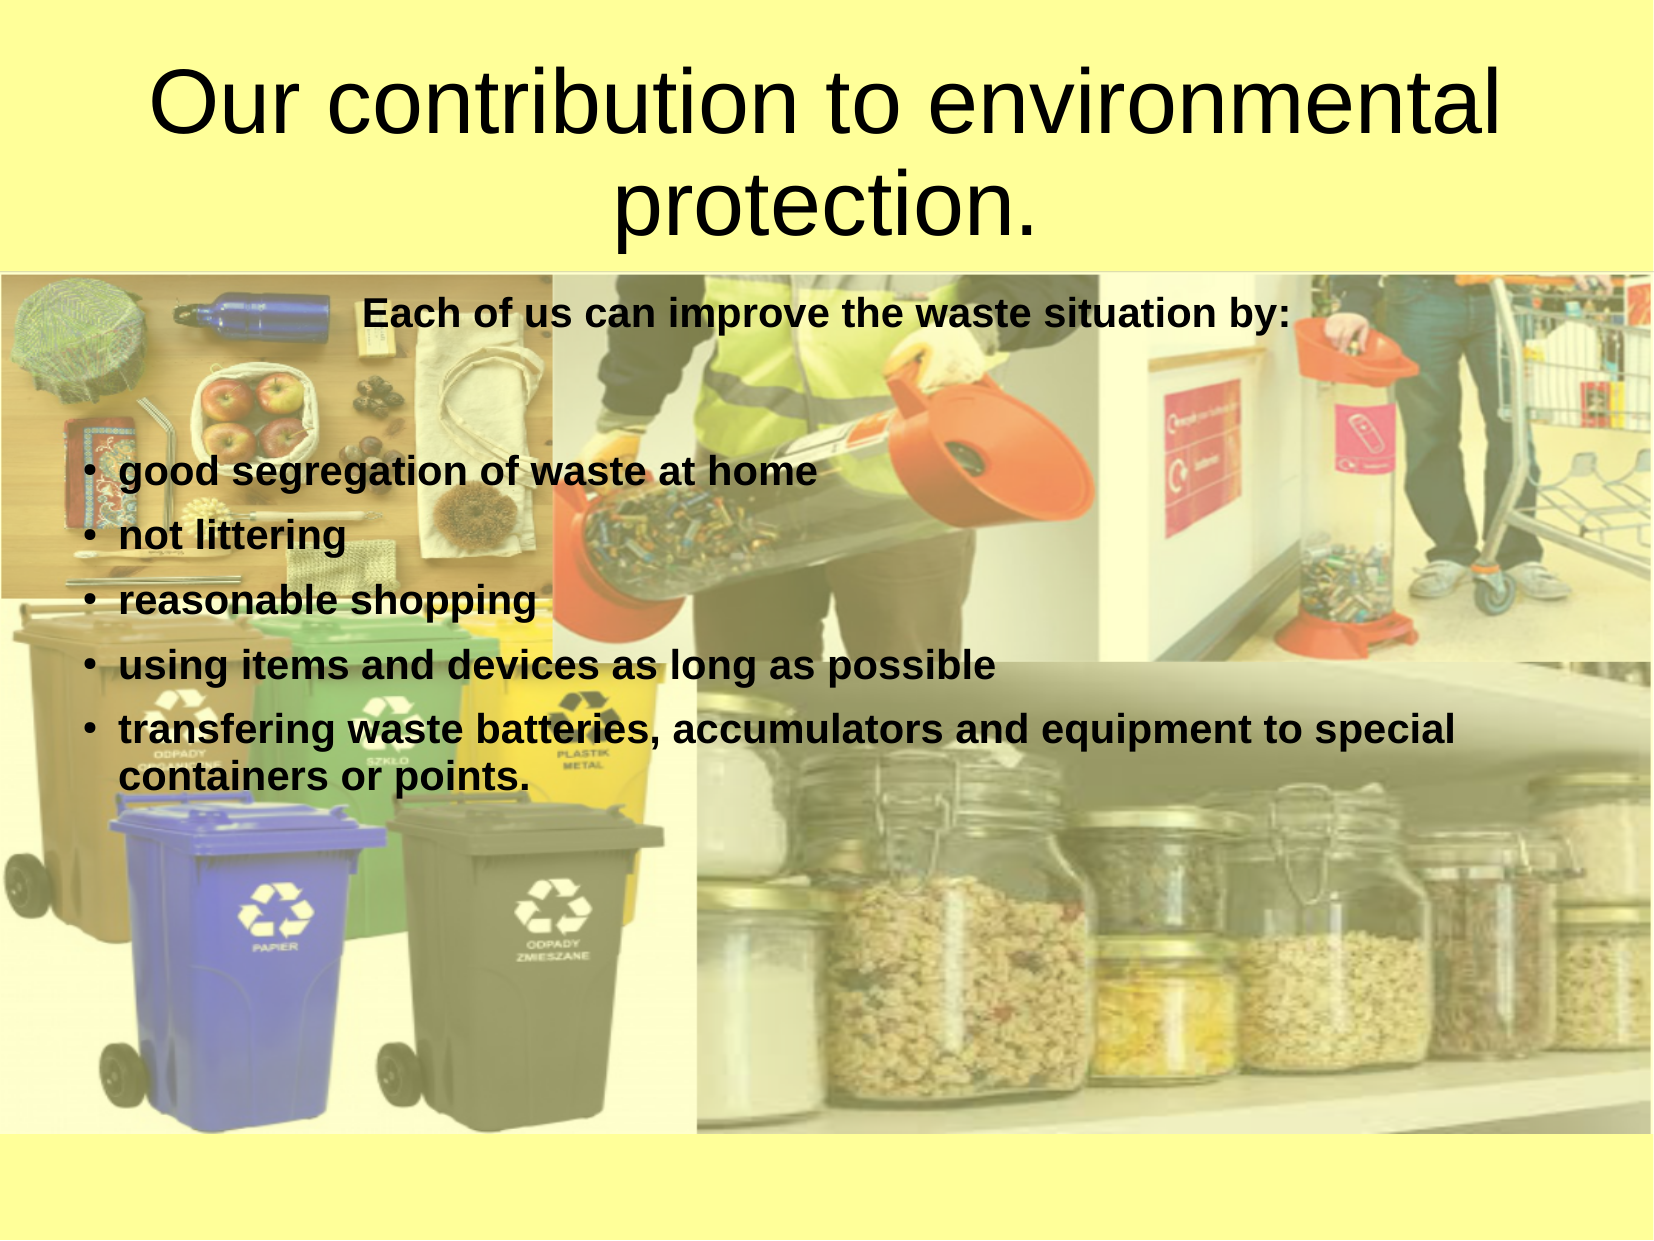

# Our contribution to environmental protection.
Each of us can improve the waste situation by:
good segregation of waste at home
not littering
reasonable shopping
using items and devices as long as possible
transfering waste batteries, accumulators and equipment to special containers or points.